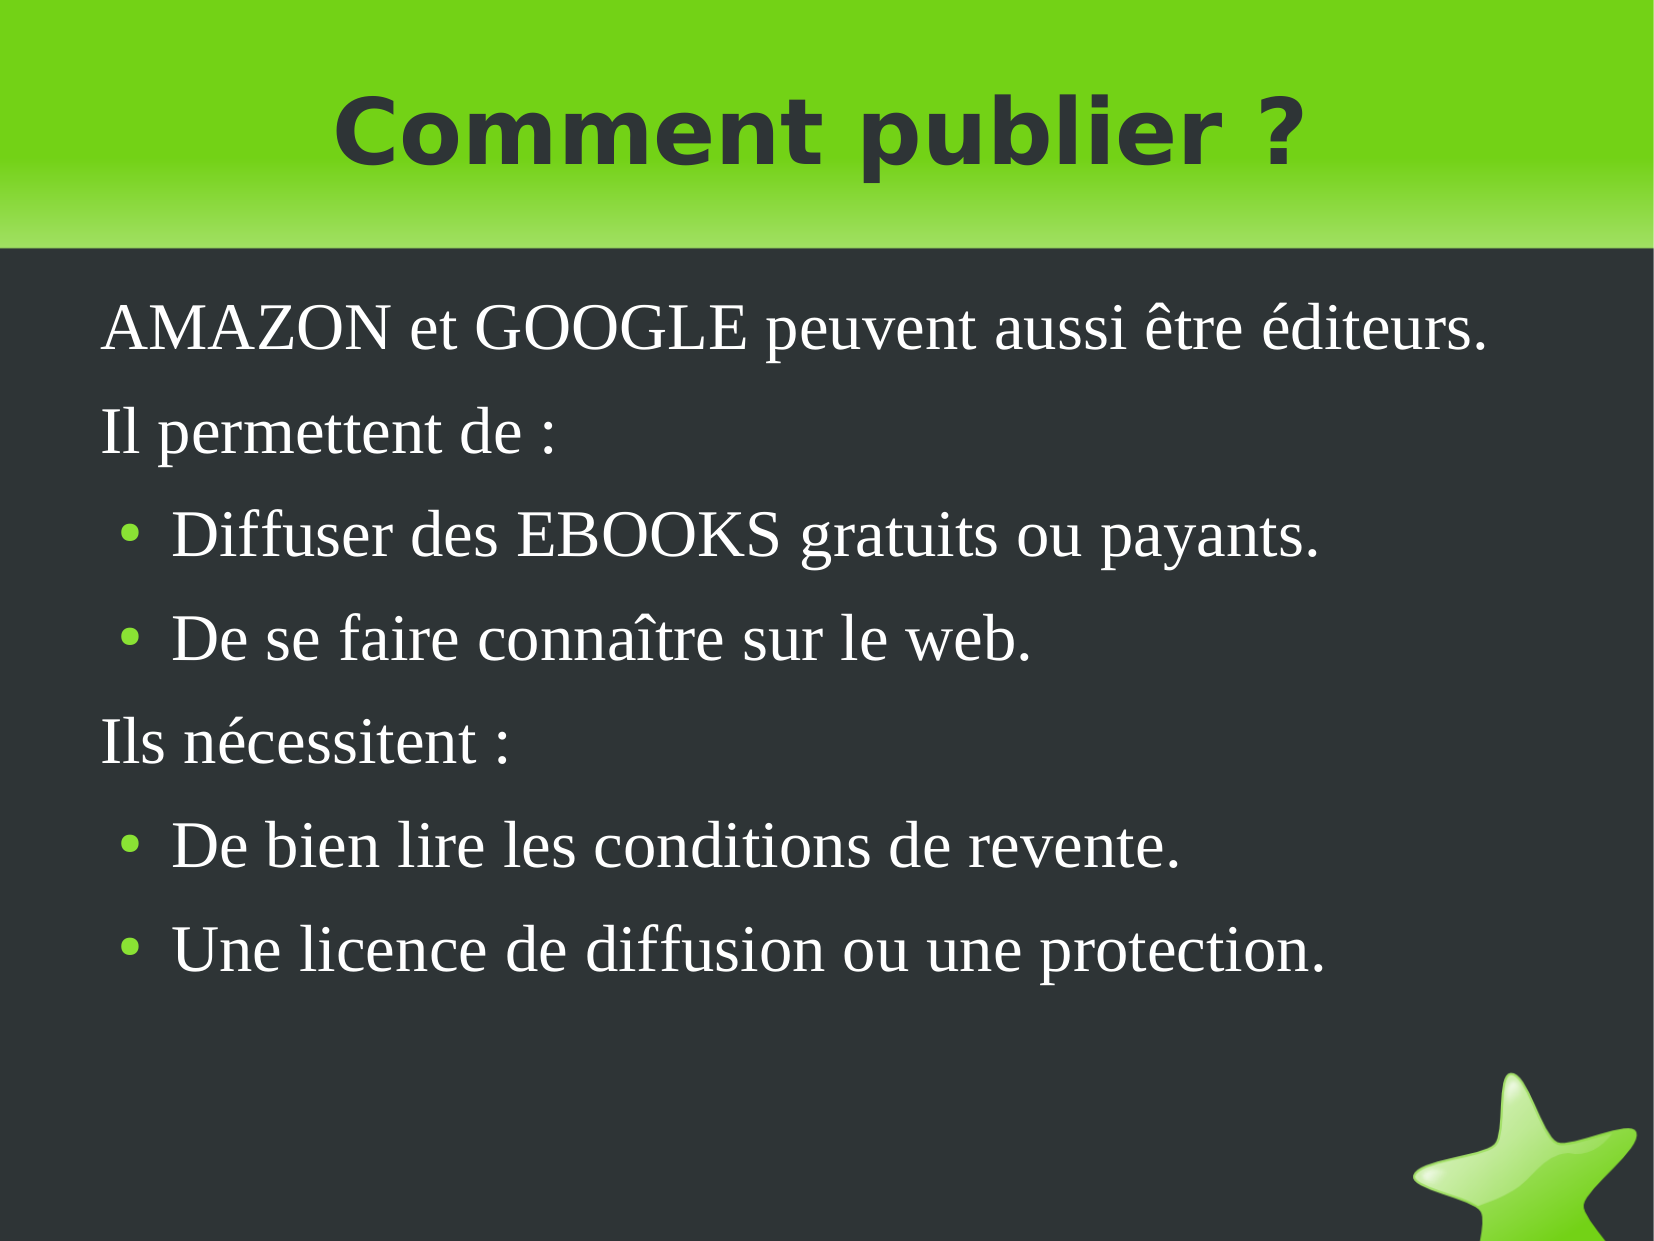

# Comment publier ?
AMAZON et GOOGLE peuvent aussi être éditeurs.
Il permettent de :
Diffuser des EBOOKS gratuits ou payants.
De se faire connaître sur le web.
Ils nécessitent :
De bien lire les conditions de revente.
Une licence de diffusion ou une protection.